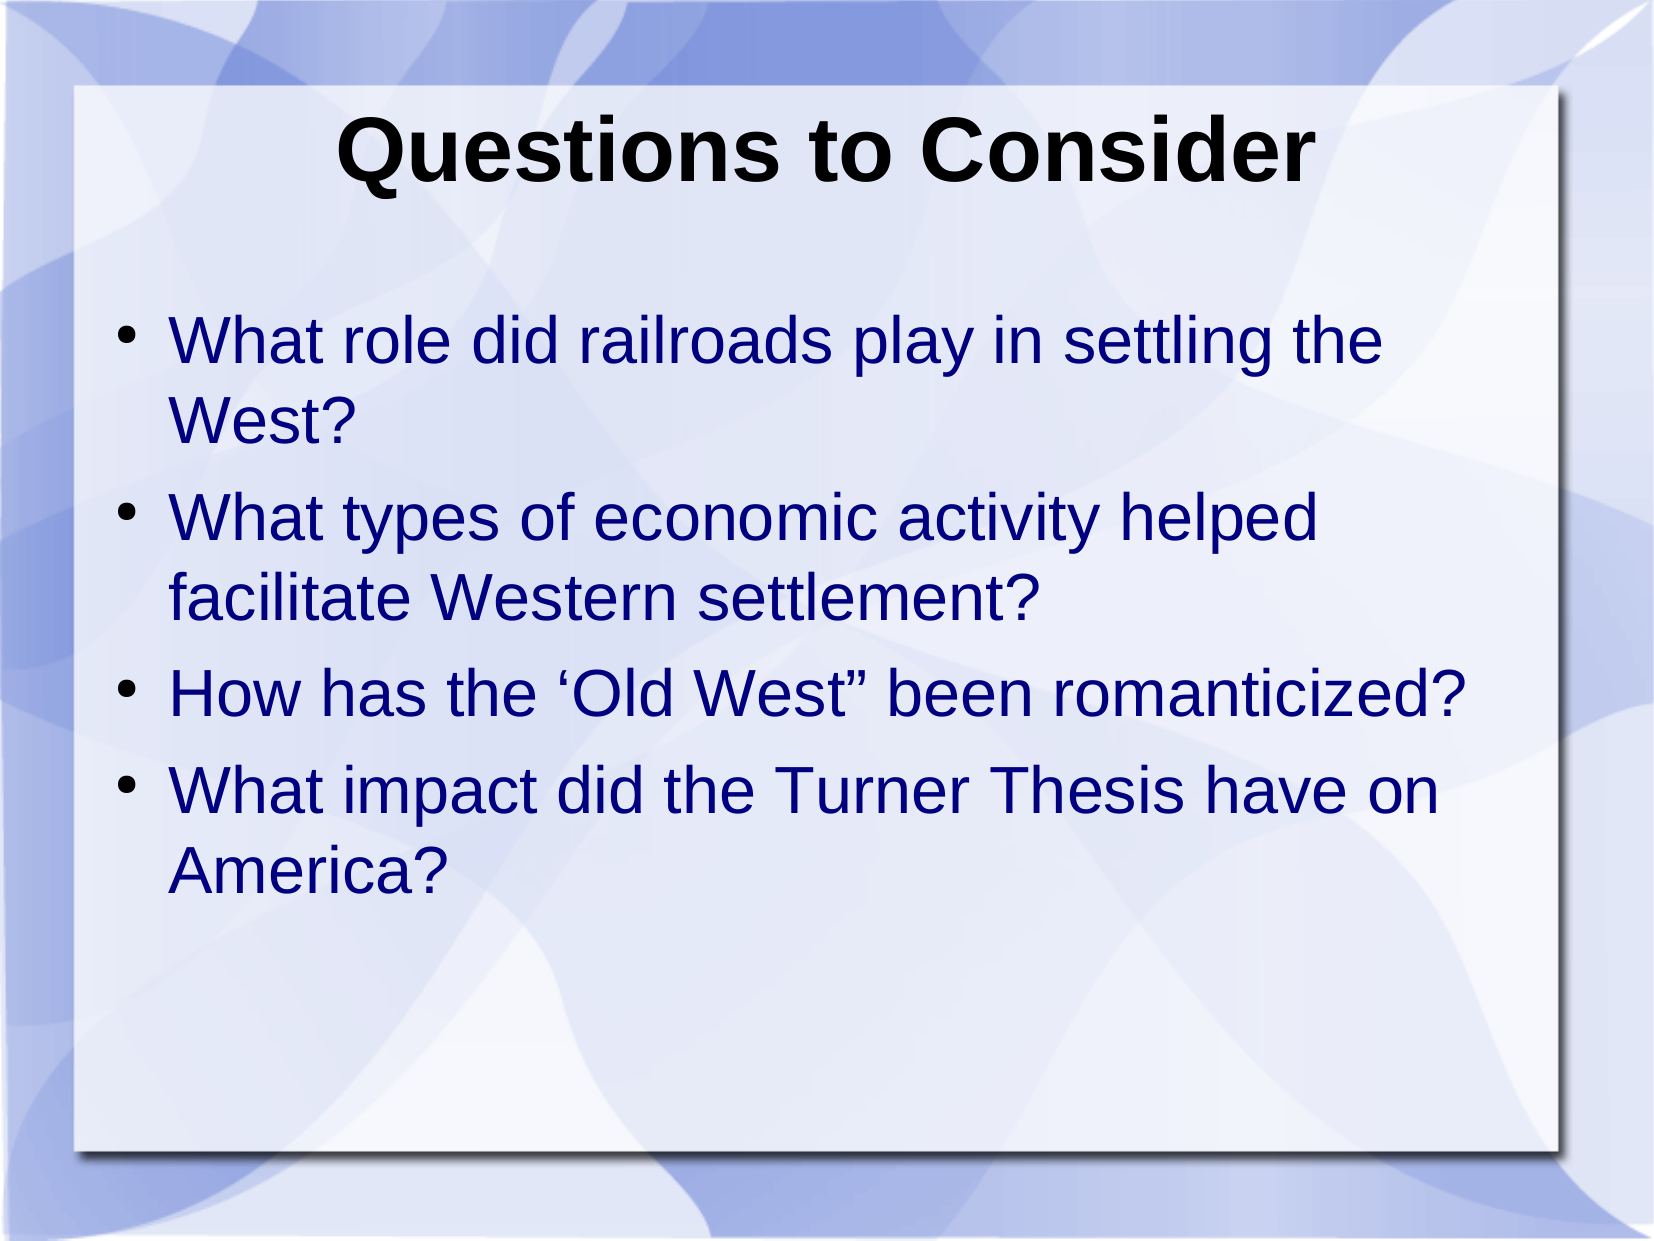

# Questions to Consider
What role did railroads play in settling the West?
What types of economic activity helped facilitate Western settlement?
How has the ‘Old West” been romanticized?
What impact did the Turner Thesis have on America?